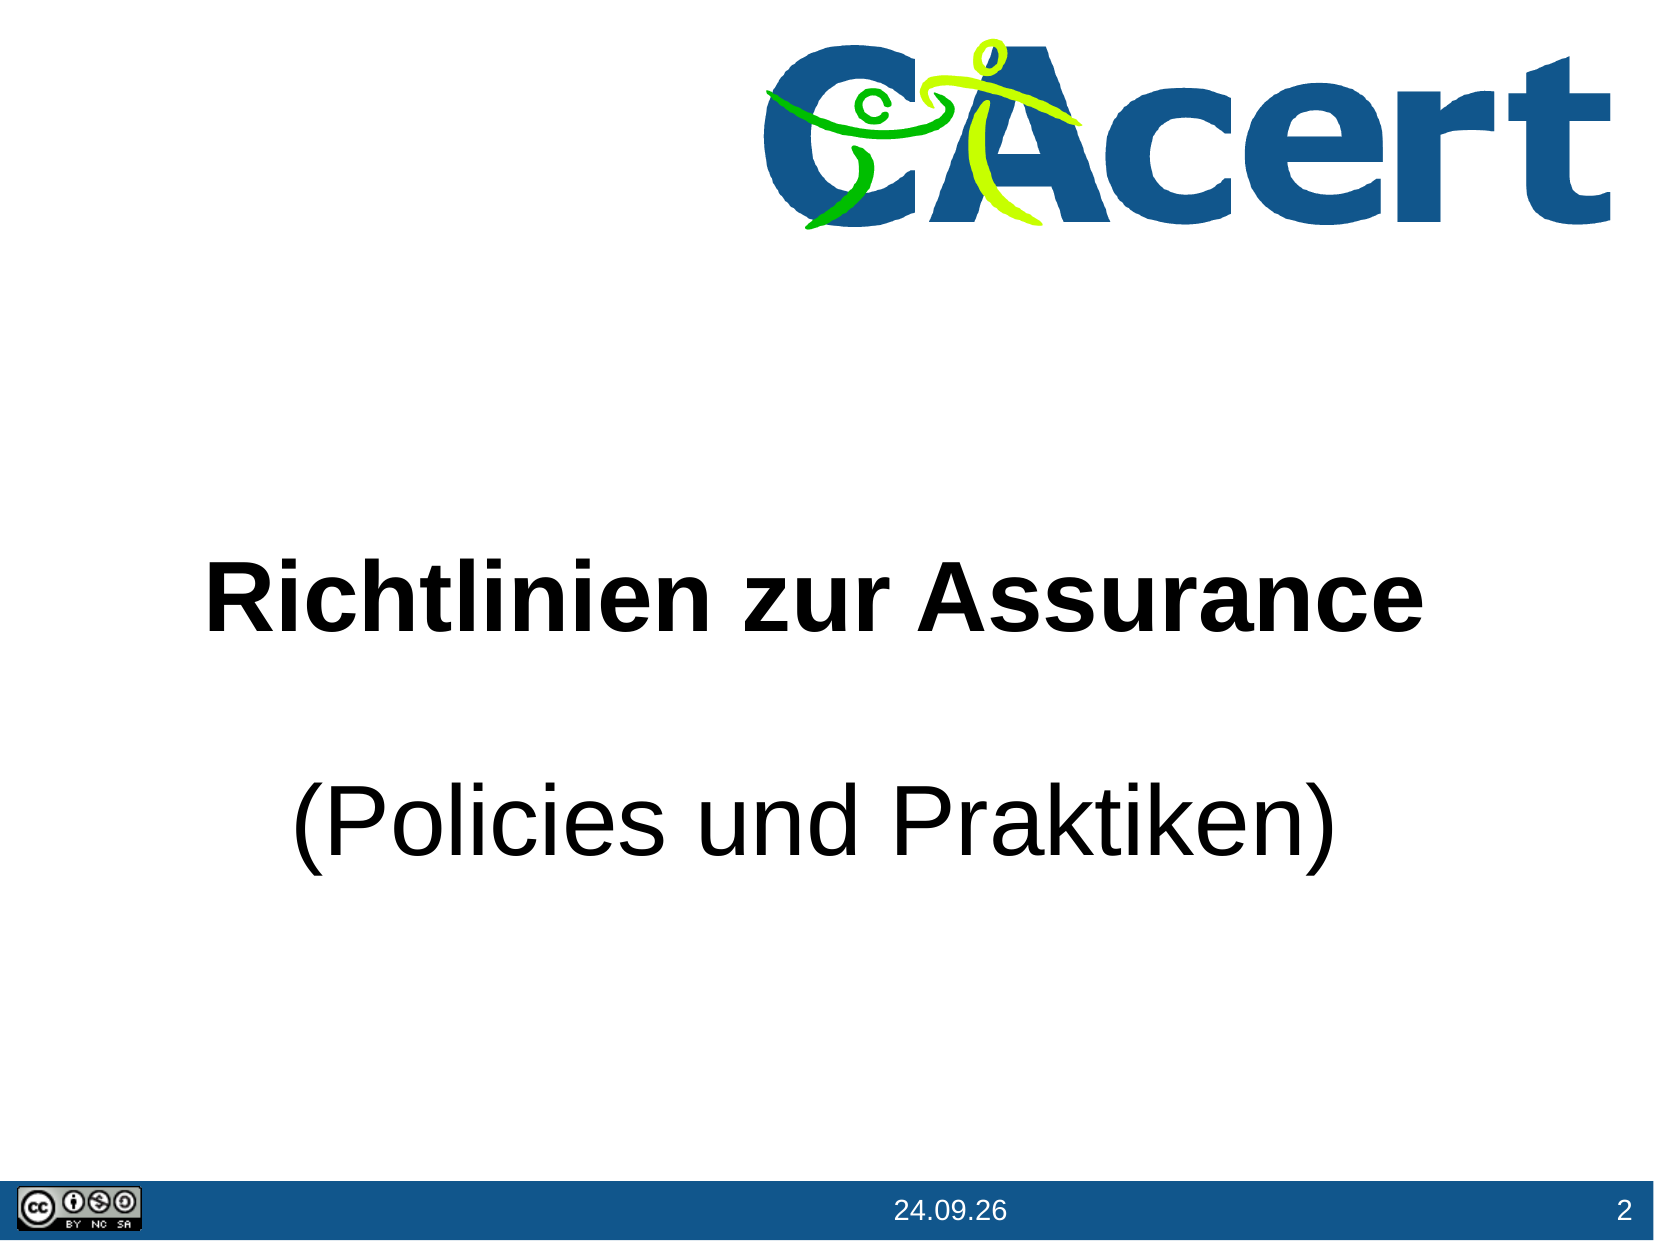

# Richtlinien zur Assurance (Policies und Praktiken)